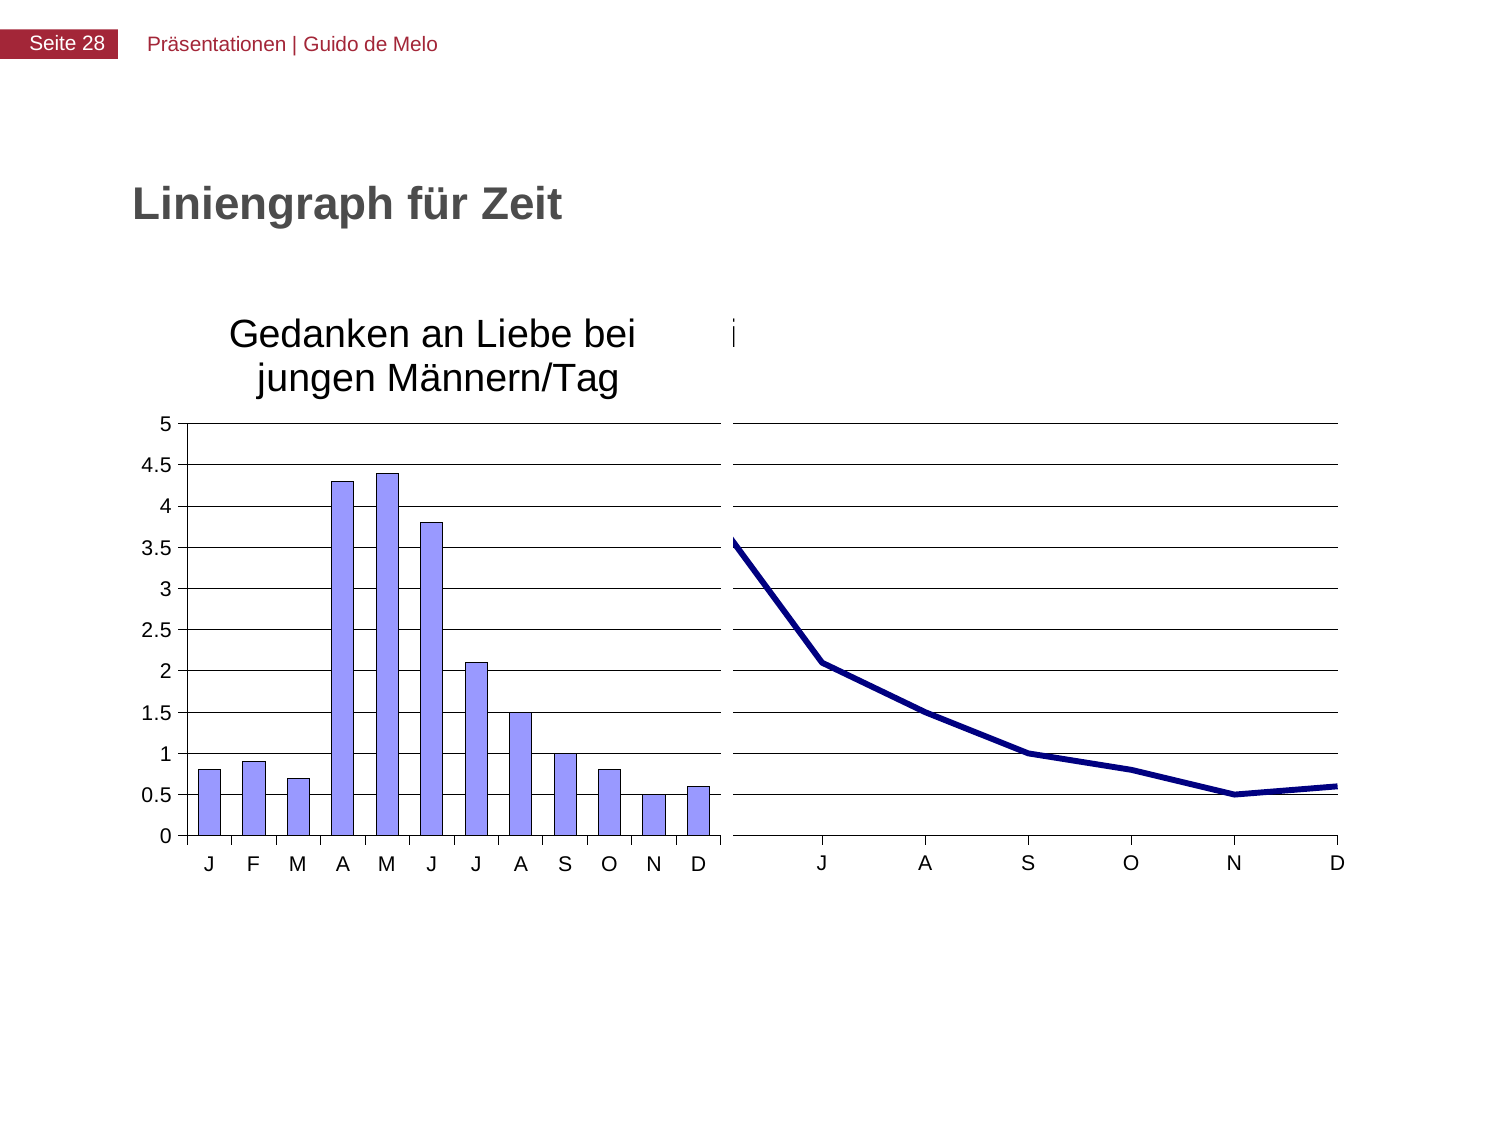

# Liniengraph für Zeit
### Chart: Gedanken an Liebe bei
jungen Männern/Tag
| Category | Spalte 1 |
|---|---|
| J | 0.8 |
| F | 0.9 |
| M | 0.7 |
| A | 4.3 |
| M | 4.4 |
| J | 3.8 |
| J | 2.1 |
| A | 1.5 |
| S | 1.0 |
| O | 0.8 |
| N | 0.5 |
| D | 0.6 |
### Chart: Gedanken an Liebe bei
jungen Männern/Tag
| Category | Spalte 1 |
|---|---|
| J | 0.8 |
| F | 0.9 |
| M | 0.7 |
| A | 4.3 |
| M | 4.4 |
| J | 3.8 |
| J | 2.1 |
| A | 1.5 |
| S | 1.0 |
| O | 0.8 |
| N | 0.5 |
| D | 0.6 |